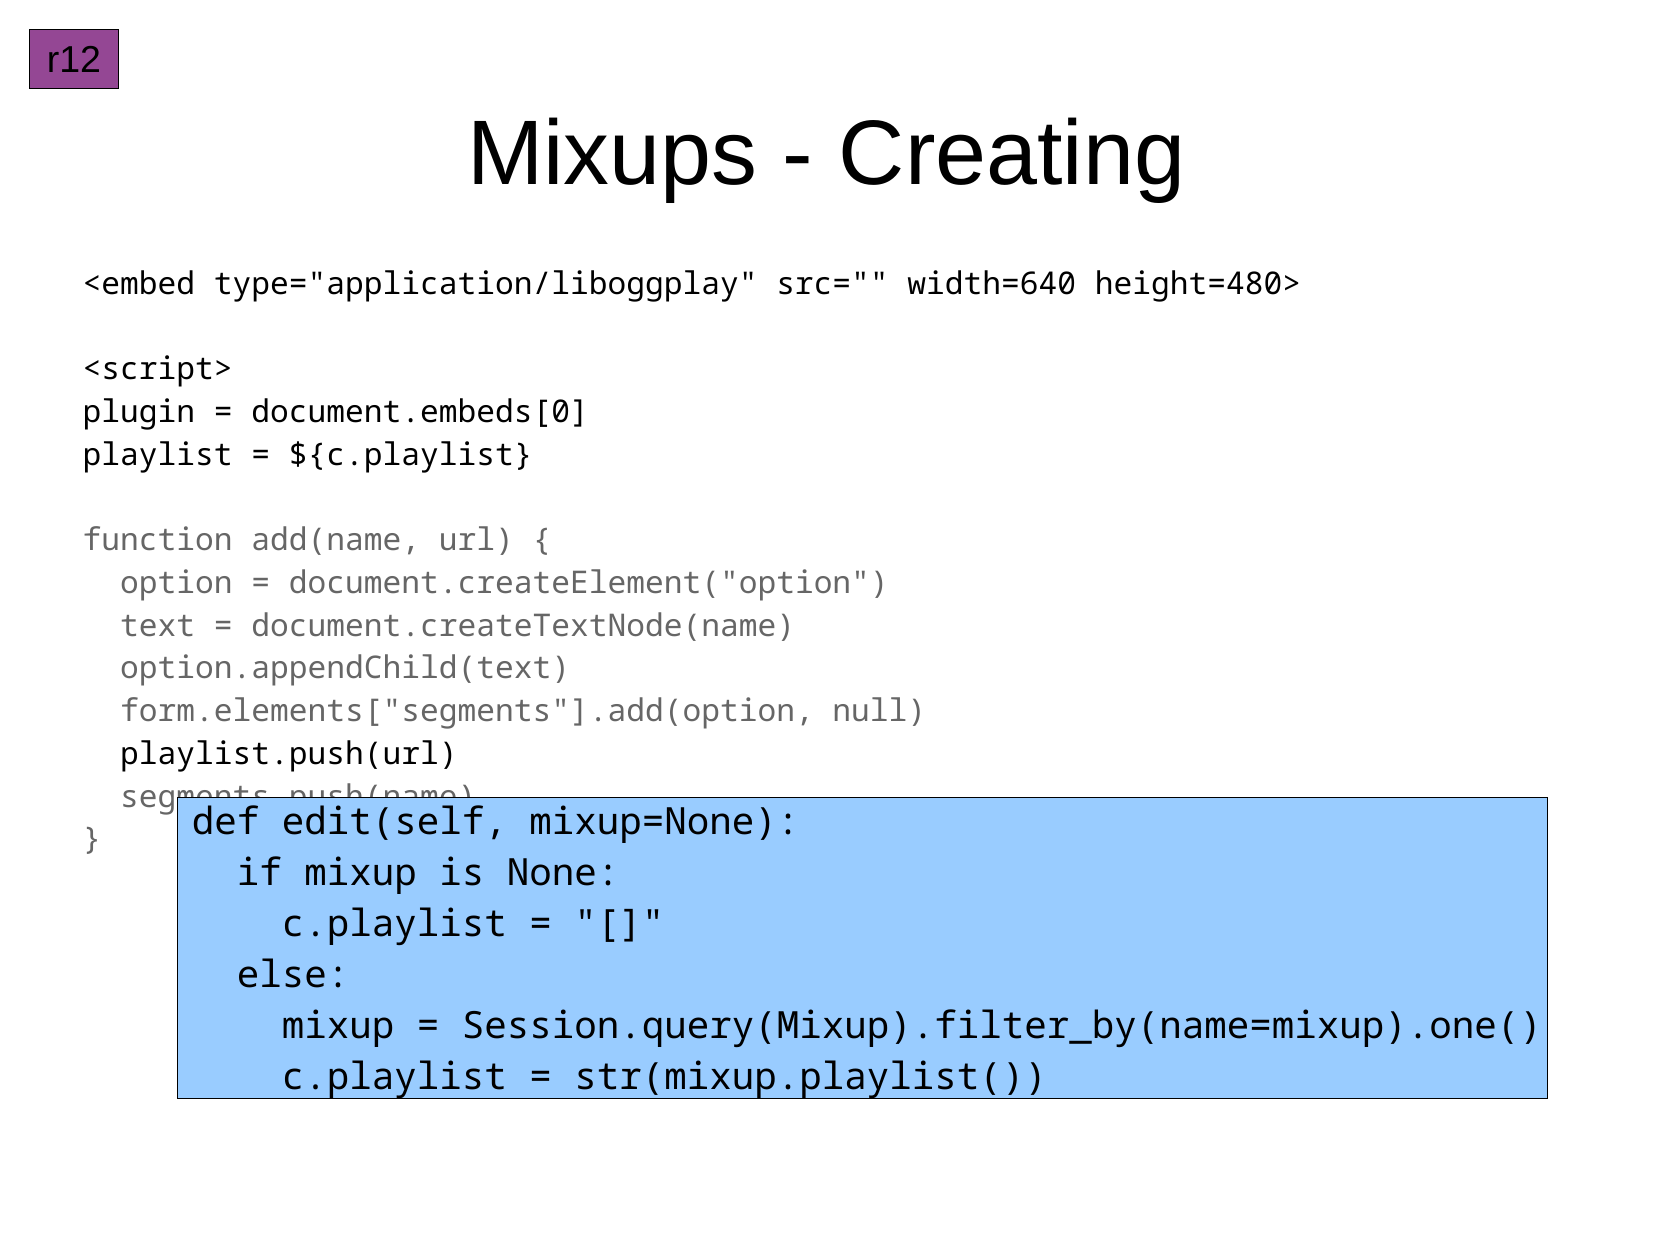

r12
# Mixups - Creating
<embed type="application/liboggplay" src="" width=640 height=480>
<script>
plugin = document.embeds[0]
playlist = ${c.playlist}
function add(name, url) {
 option = document.createElement("option")
 text = document.createTextNode(name)
 option.appendChild(text)
 form.elements["segments"].add(option, null)
 playlist.push(url)
 segments.push(name)
}
def edit(self, mixup=None):
 if mixup is None:
 c.playlist = "[]"
 else:
 mixup = Session.query(Mixup).filter_by(name=mixup).one()
 c.playlist = str(mixup.playlist())